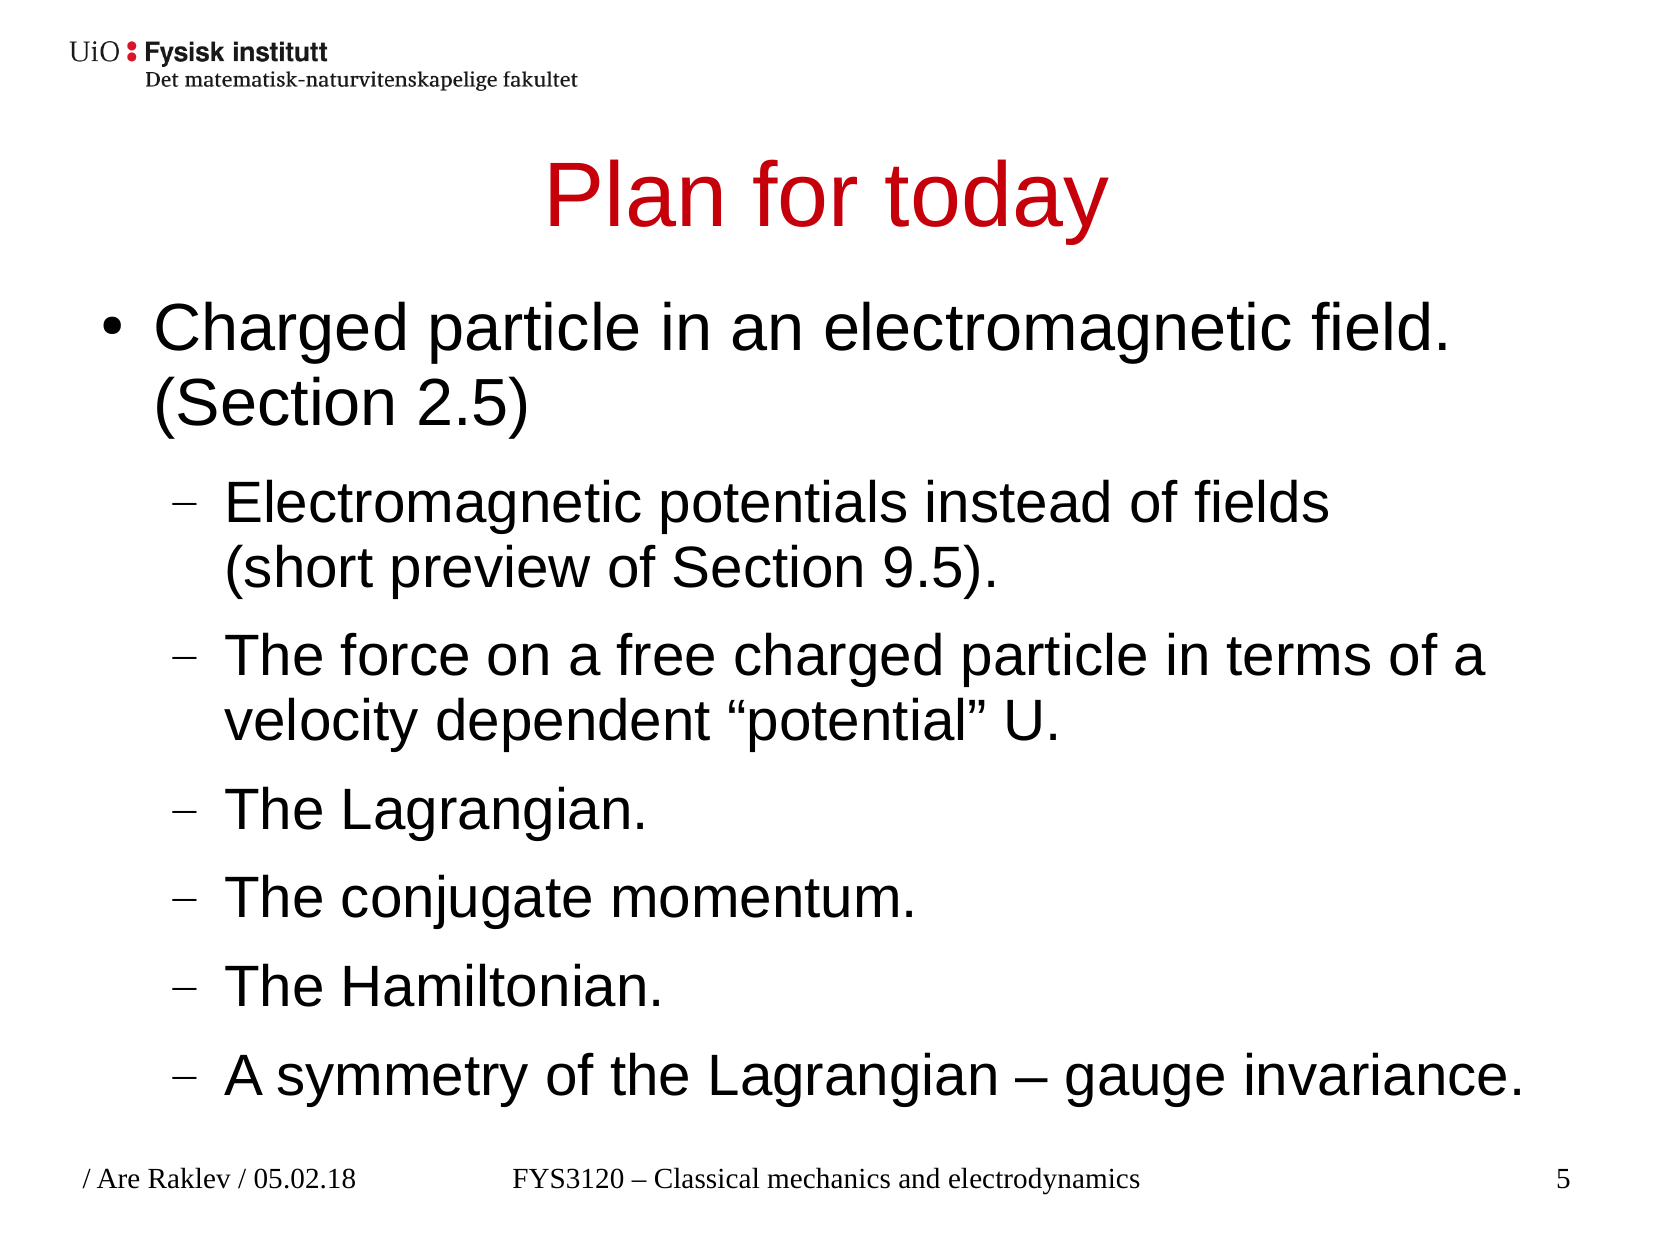

# Plan for today
Charged particle in an electromagnetic field. (Section 2.5)
Electromagnetic potentials instead of fields
(short preview of Section 9.5).
The force on a free charged particle in terms of a velocity dependent “potential” U.
The Lagrangian.
The conjugate momentum.
The Hamiltonian.
A symmetry of the Lagrangian – gauge invariance.
/ Are Raklev / 05.02.18
FYS3120 – Classical mechanics and electrodynamics
5